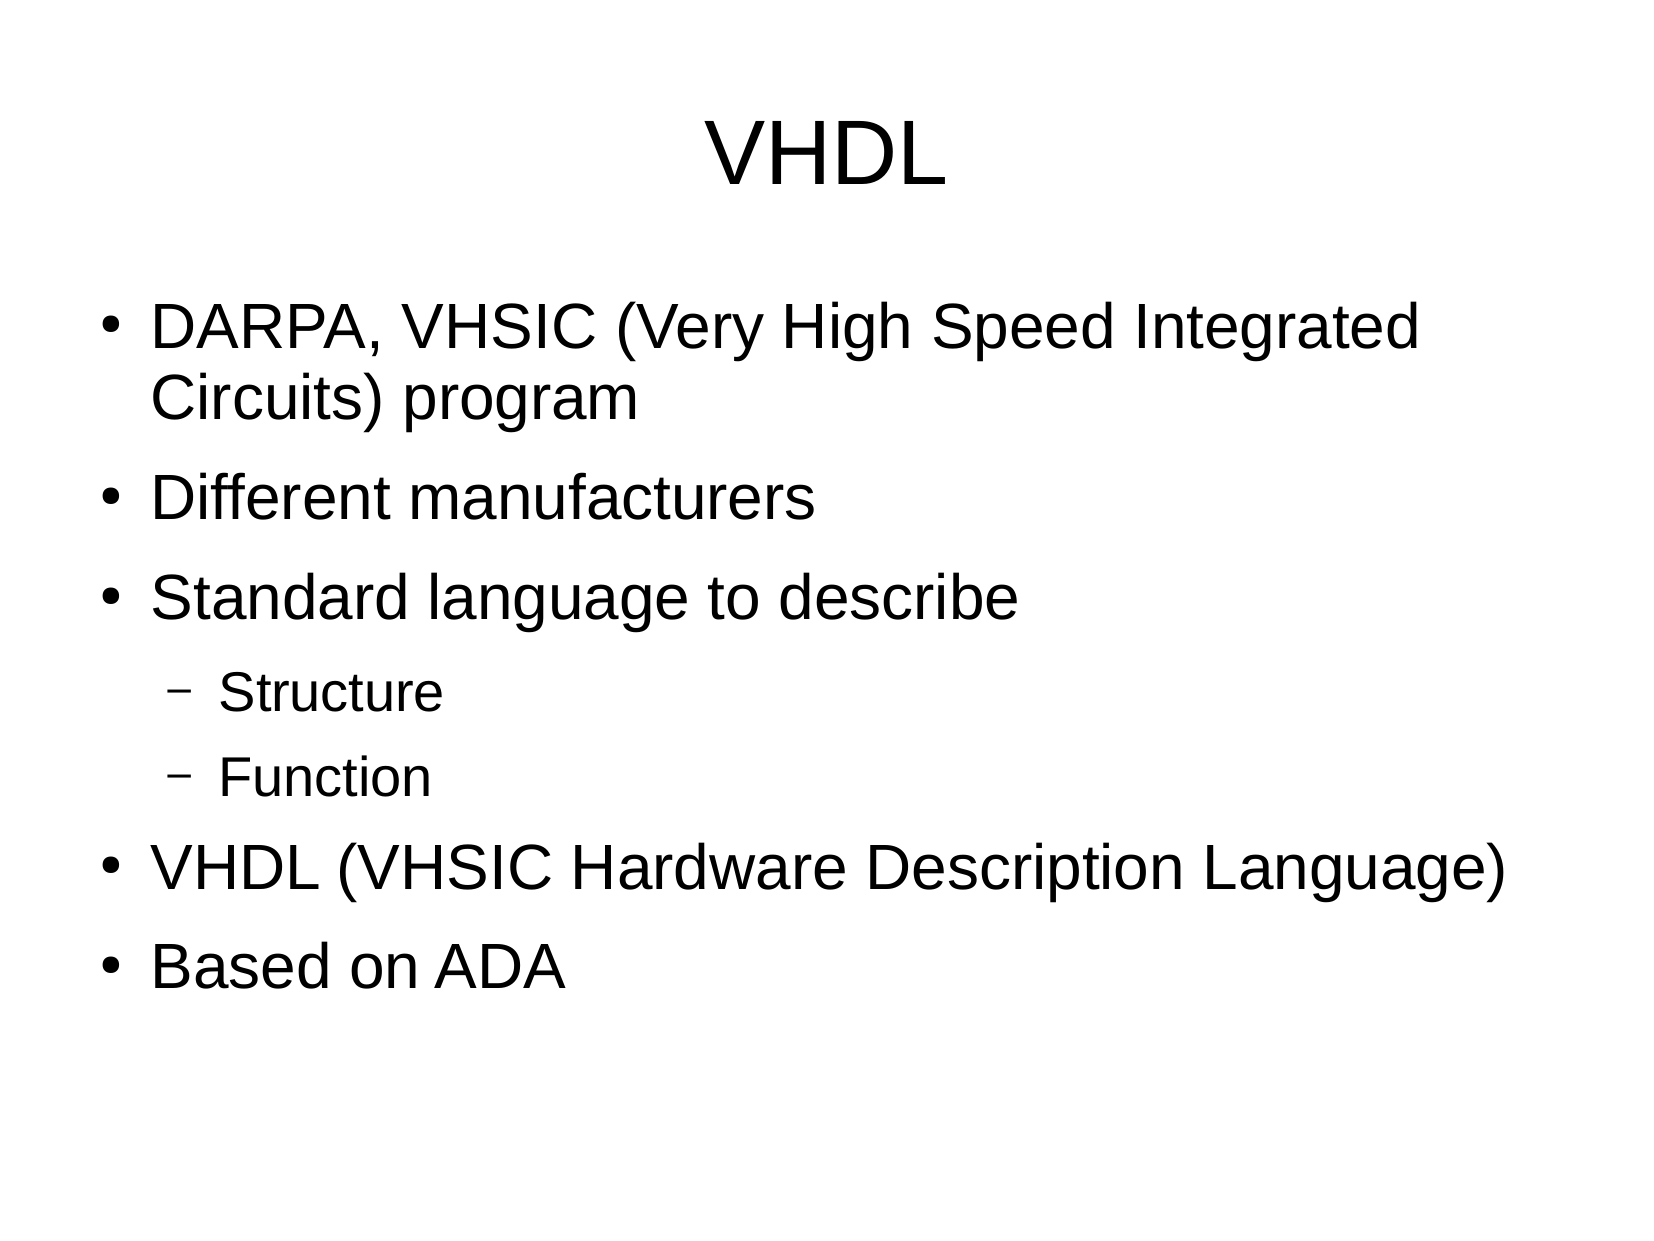

# VHDL
DARPA, VHSIC (Very High Speed Integrated Circuits) program
Different manufacturers
Standard language to describe
Structure
Function
VHDL (VHSIC Hardware Description Language)
Based on ADA